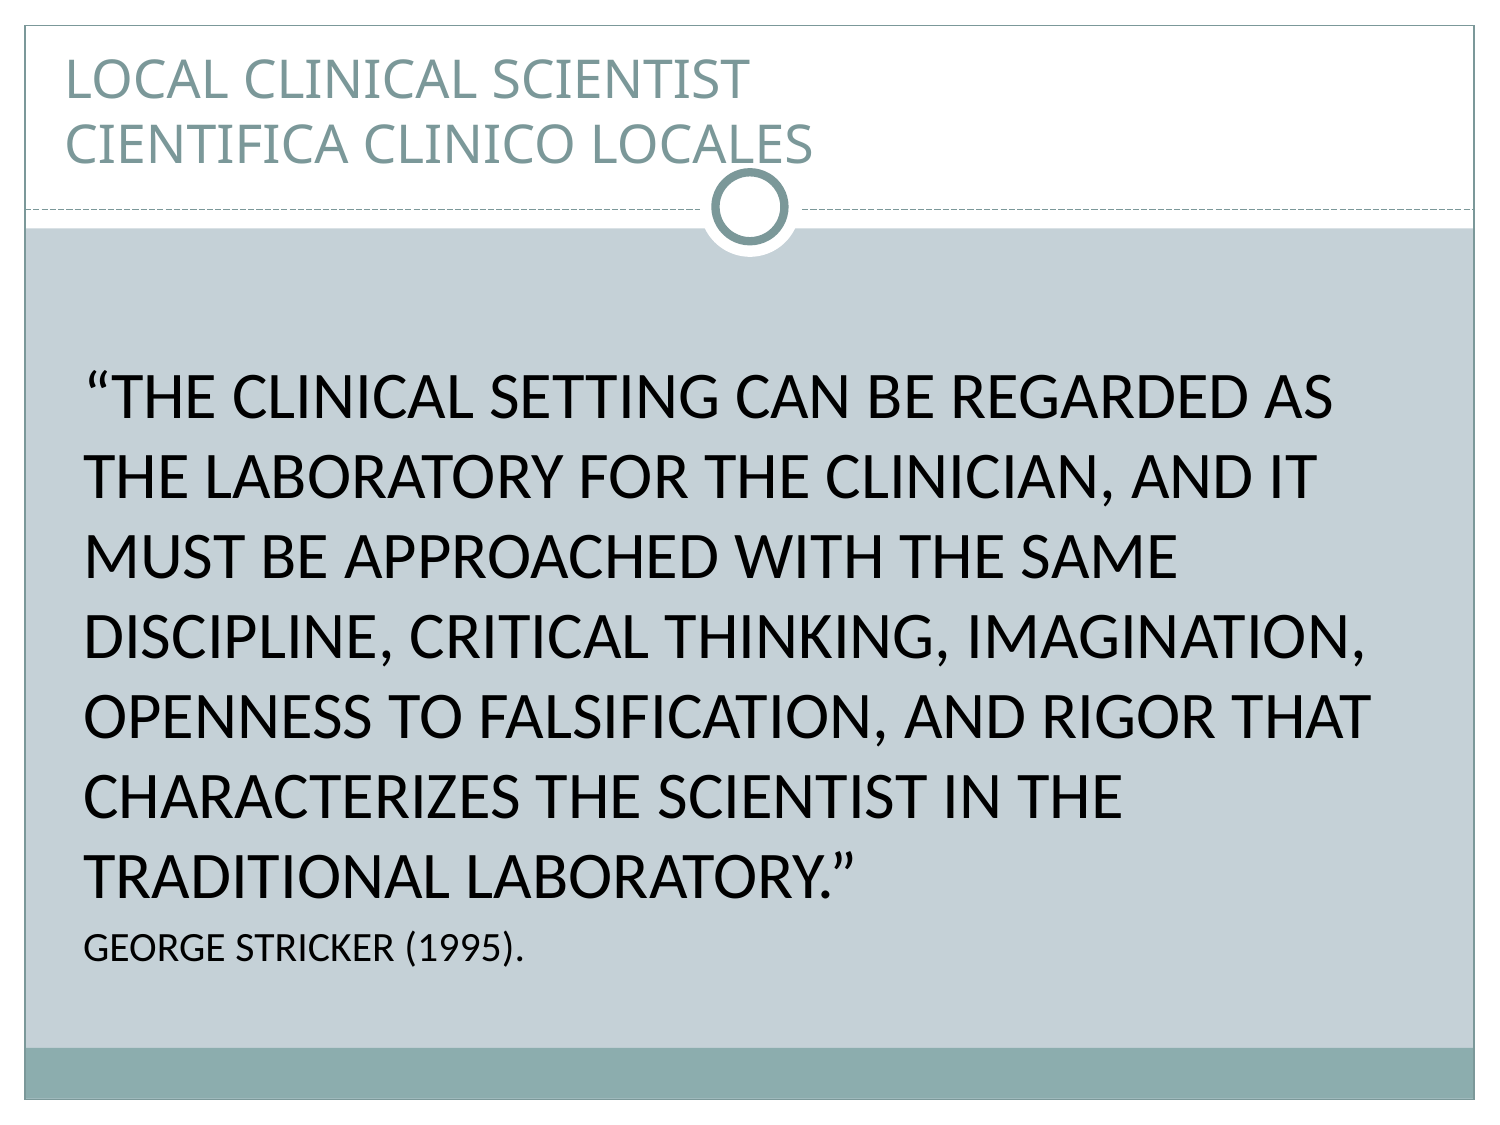

# LOCAL CLINICAL SCIENTIST CIENTIFICA CLINICO LOCALES
“THE CLINICAL SETTING CAN BE REGARDED AS THE LABORATORY FOR THE CLINICIAN, AND IT MUST BE APPROACHED WITH THE SAME DISCIPLINE, CRITICAL THINKING, IMAGINATION, OPENNESS TO FALSIFICATION, AND RIGOR THAT CHARACTERIZES THE SCIENTIST IN THE TRADITIONAL LABORATORY.”
GEORGE STRICKER (1995).